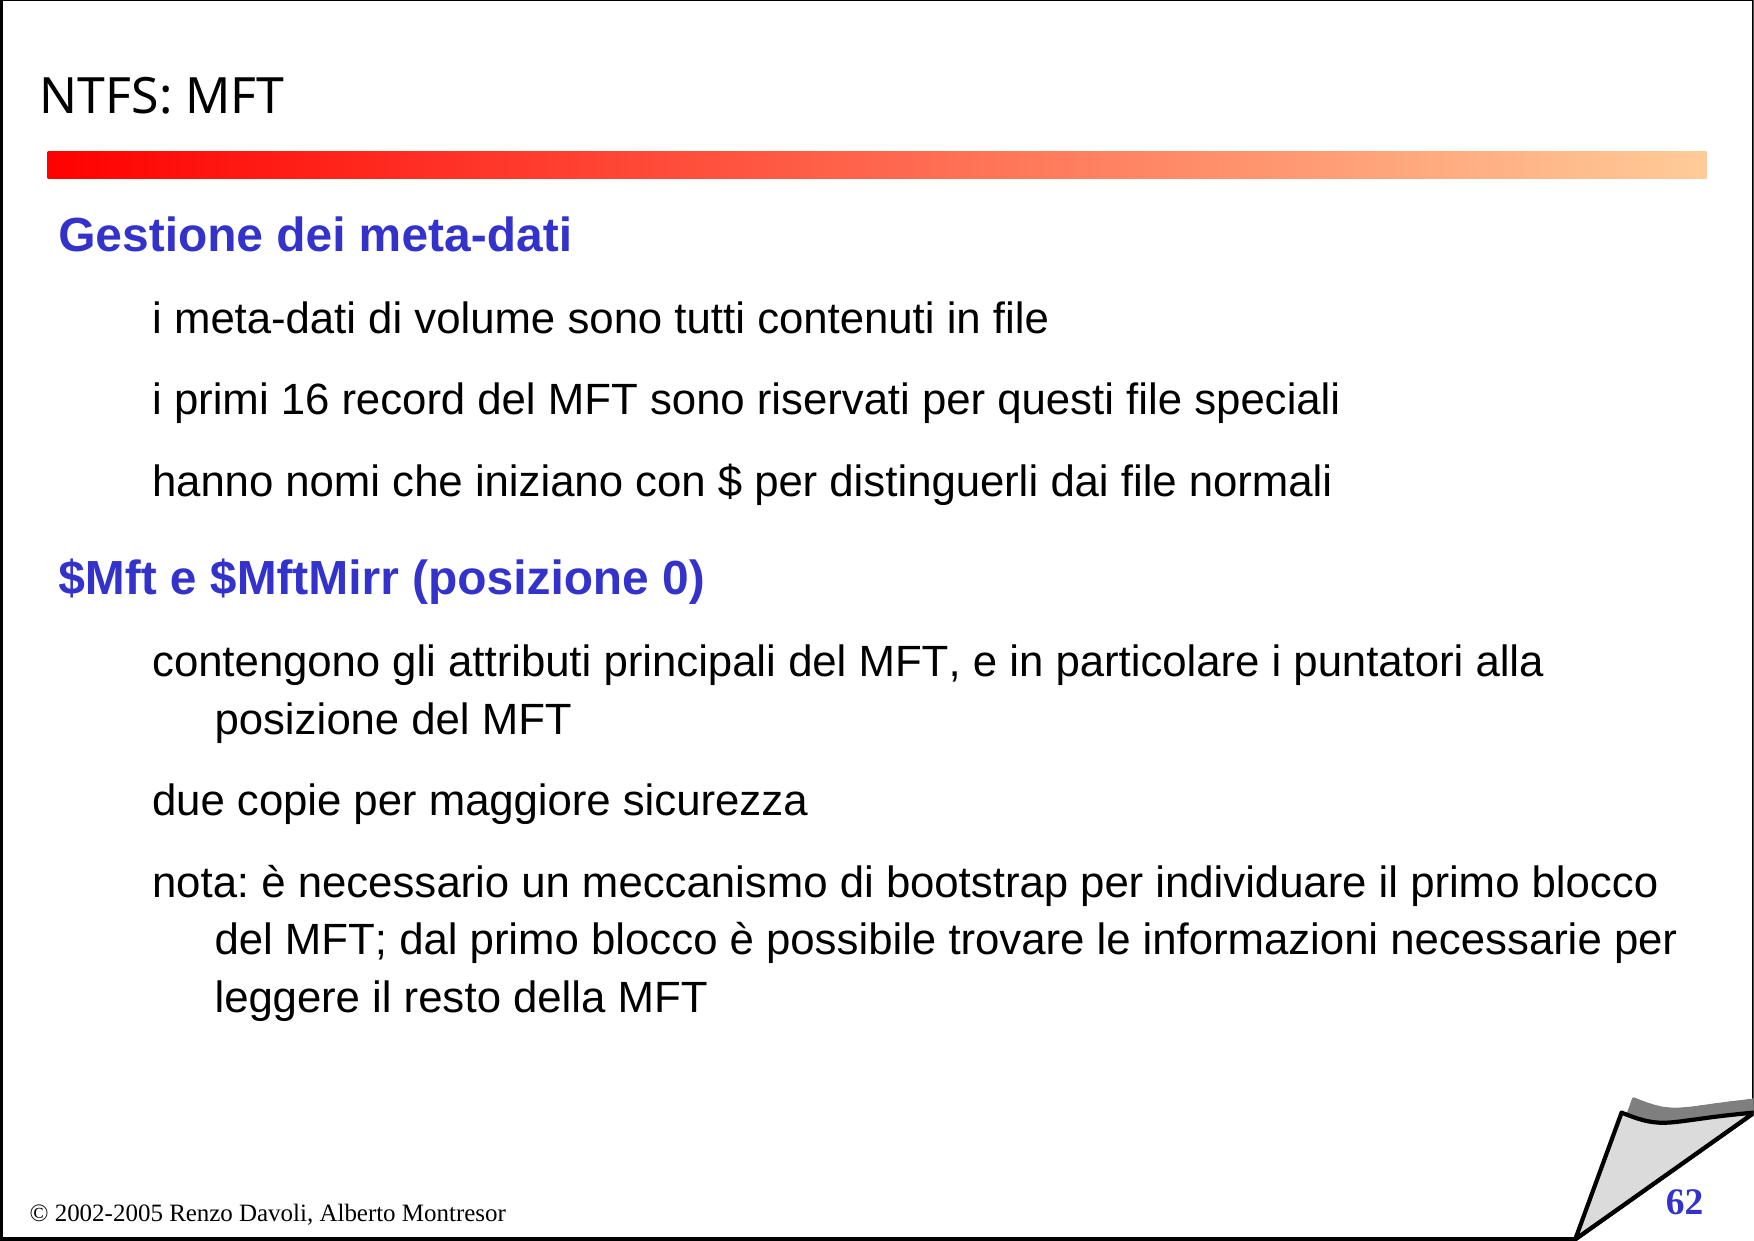

# NTFS: MFT
Gestione dei meta-dati
i meta-dati di volume sono tutti contenuti in file
i primi 16 record del MFT sono riservati per questi file speciali
hanno nomi che iniziano con $ per distinguerli dai file normali
$Mft e $MftMirr (posizione 0)
contengono gli attributi principali del MFT, e in particolare i puntatori alla posizione del MFT
due copie per maggiore sicurezza
nota: è necessario un meccanismo di bootstrap per individuare il primo blocco del MFT; dal primo blocco è possibile trovare le informazioni necessarie per leggere il resto della MFT